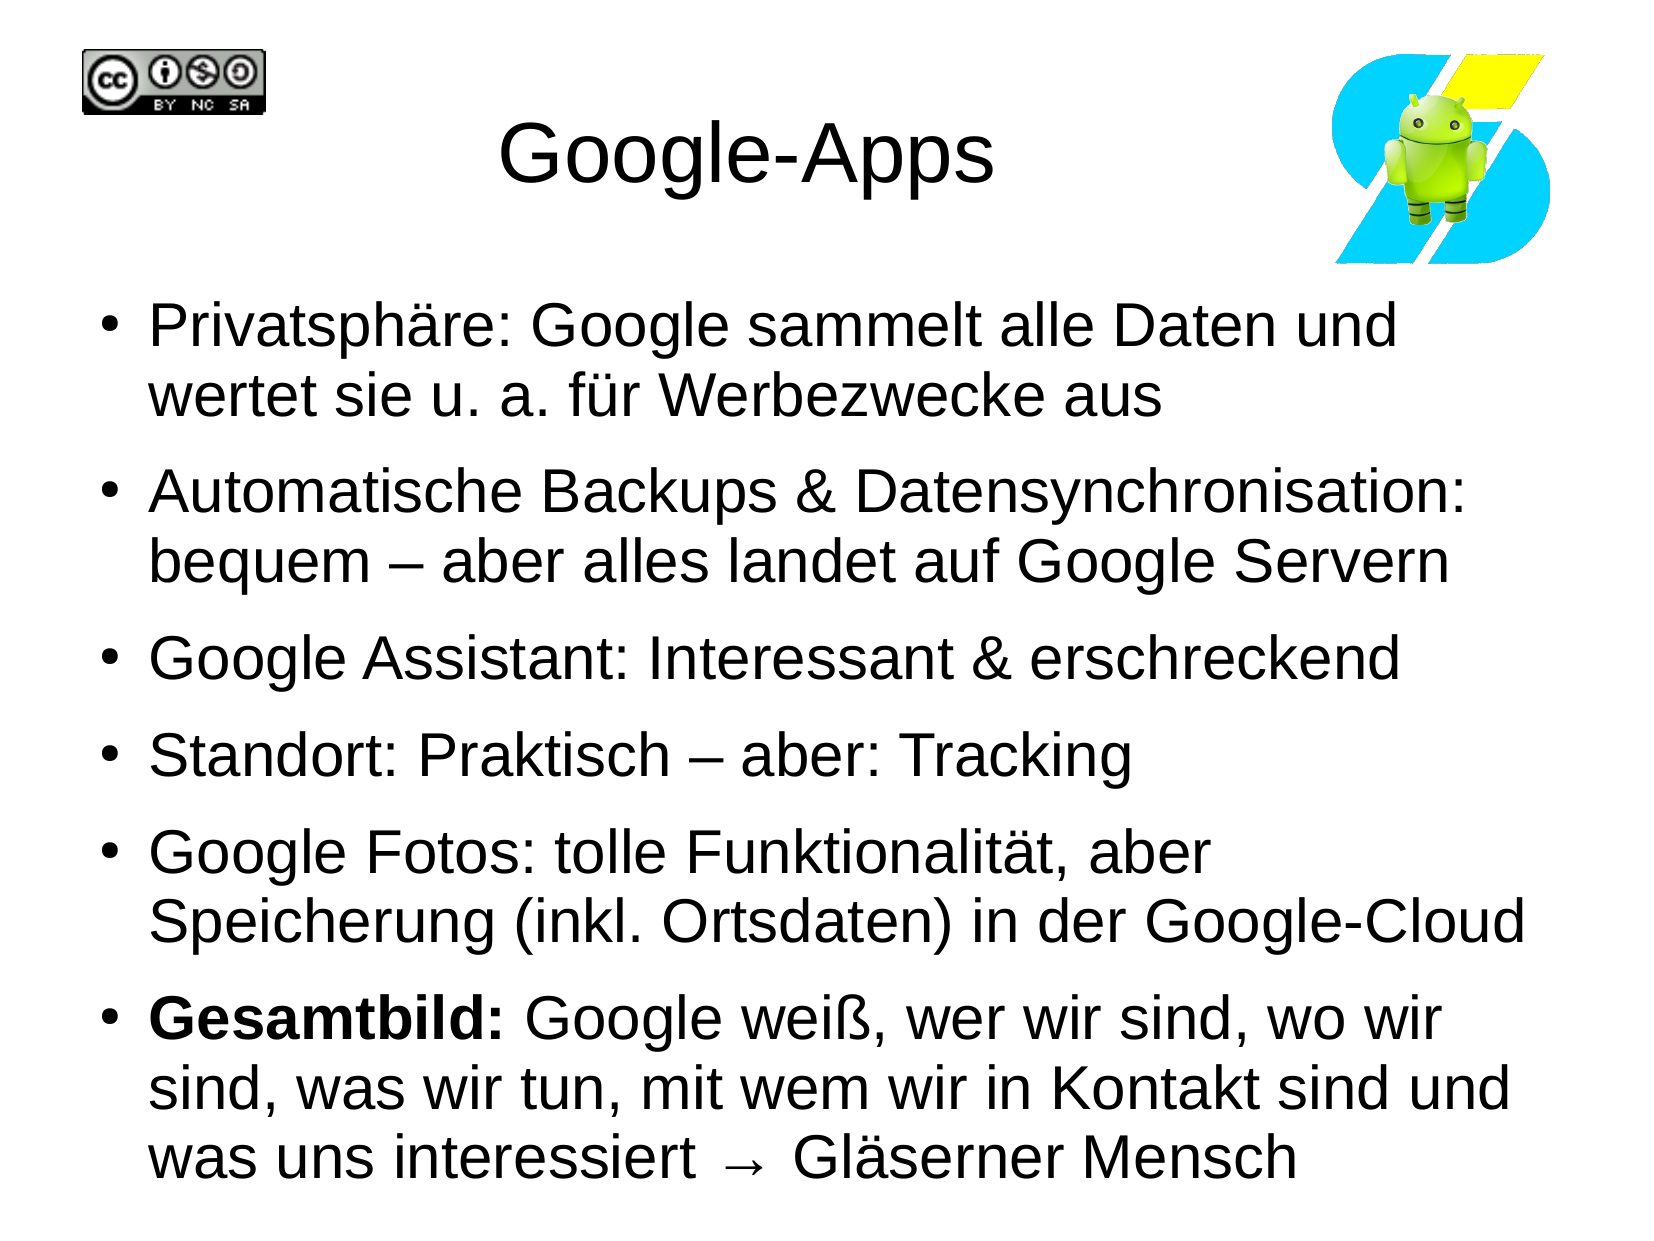

# Google-Apps
Privatsphäre: Google sammelt alle Daten und wertet sie u. a. für Werbezwecke aus
Automatische Backups & Datensynchronisation: bequem – aber alles landet auf Google Servern
Google Assistant: Interessant & erschreckend
Standort: Praktisch – aber: Tracking
Google Fotos: tolle Funktionalität, aber Speicherung (inkl. Ortsdaten) in der Google-Cloud
Gesamtbild: Google weiß, wer wir sind, wo wir sind, was wir tun, mit wem wir in Kontakt sind und was uns interessiert → Gläserner Mensch